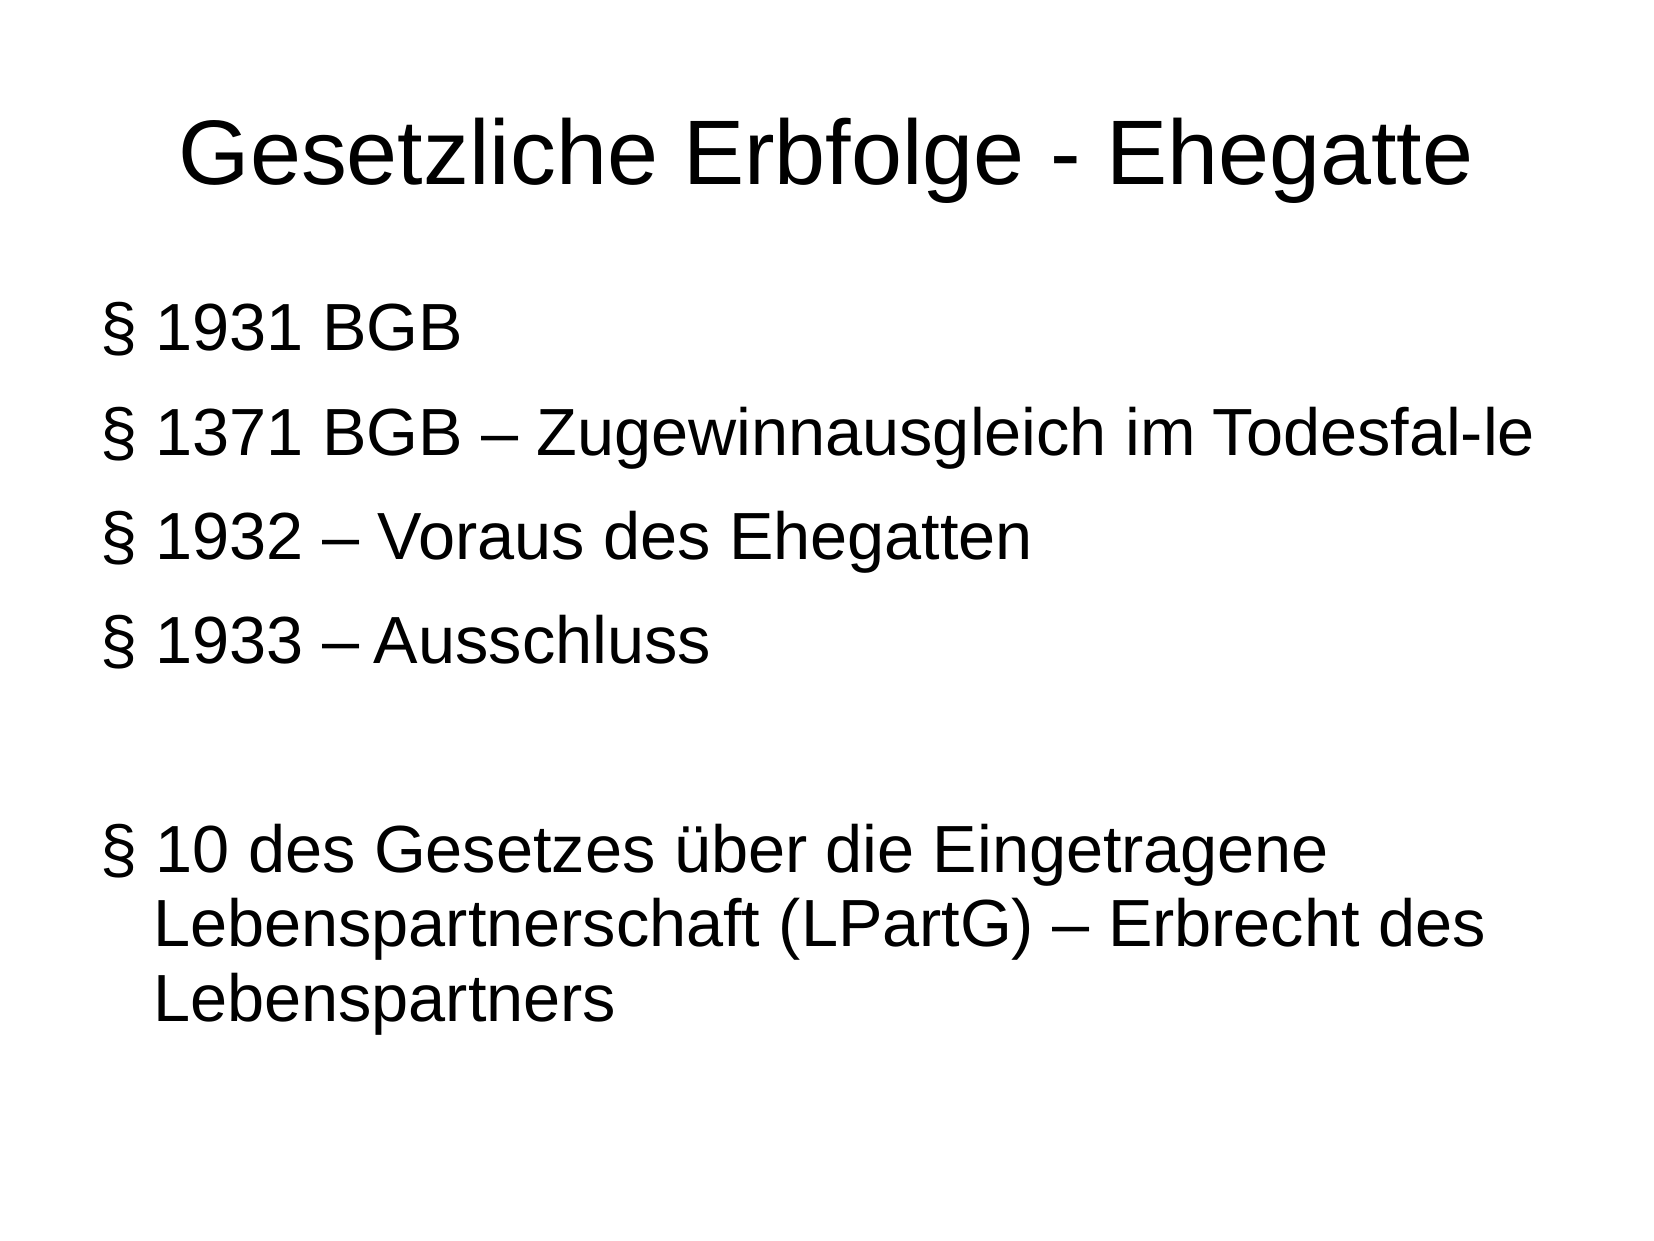

# Gesetzliche Erbfolge - Ehegatte
§ 1931 BGB
§ 1371 BGB – Zugewinnausgleich im Todesfal-le
§ 1932 – Voraus des Ehegatten
§ 1933 – Ausschluss
§ 10 des Gesetzes über die Eingetragene Lebenspartnerschaft (LPartG) – Erbrecht des Lebenspartners